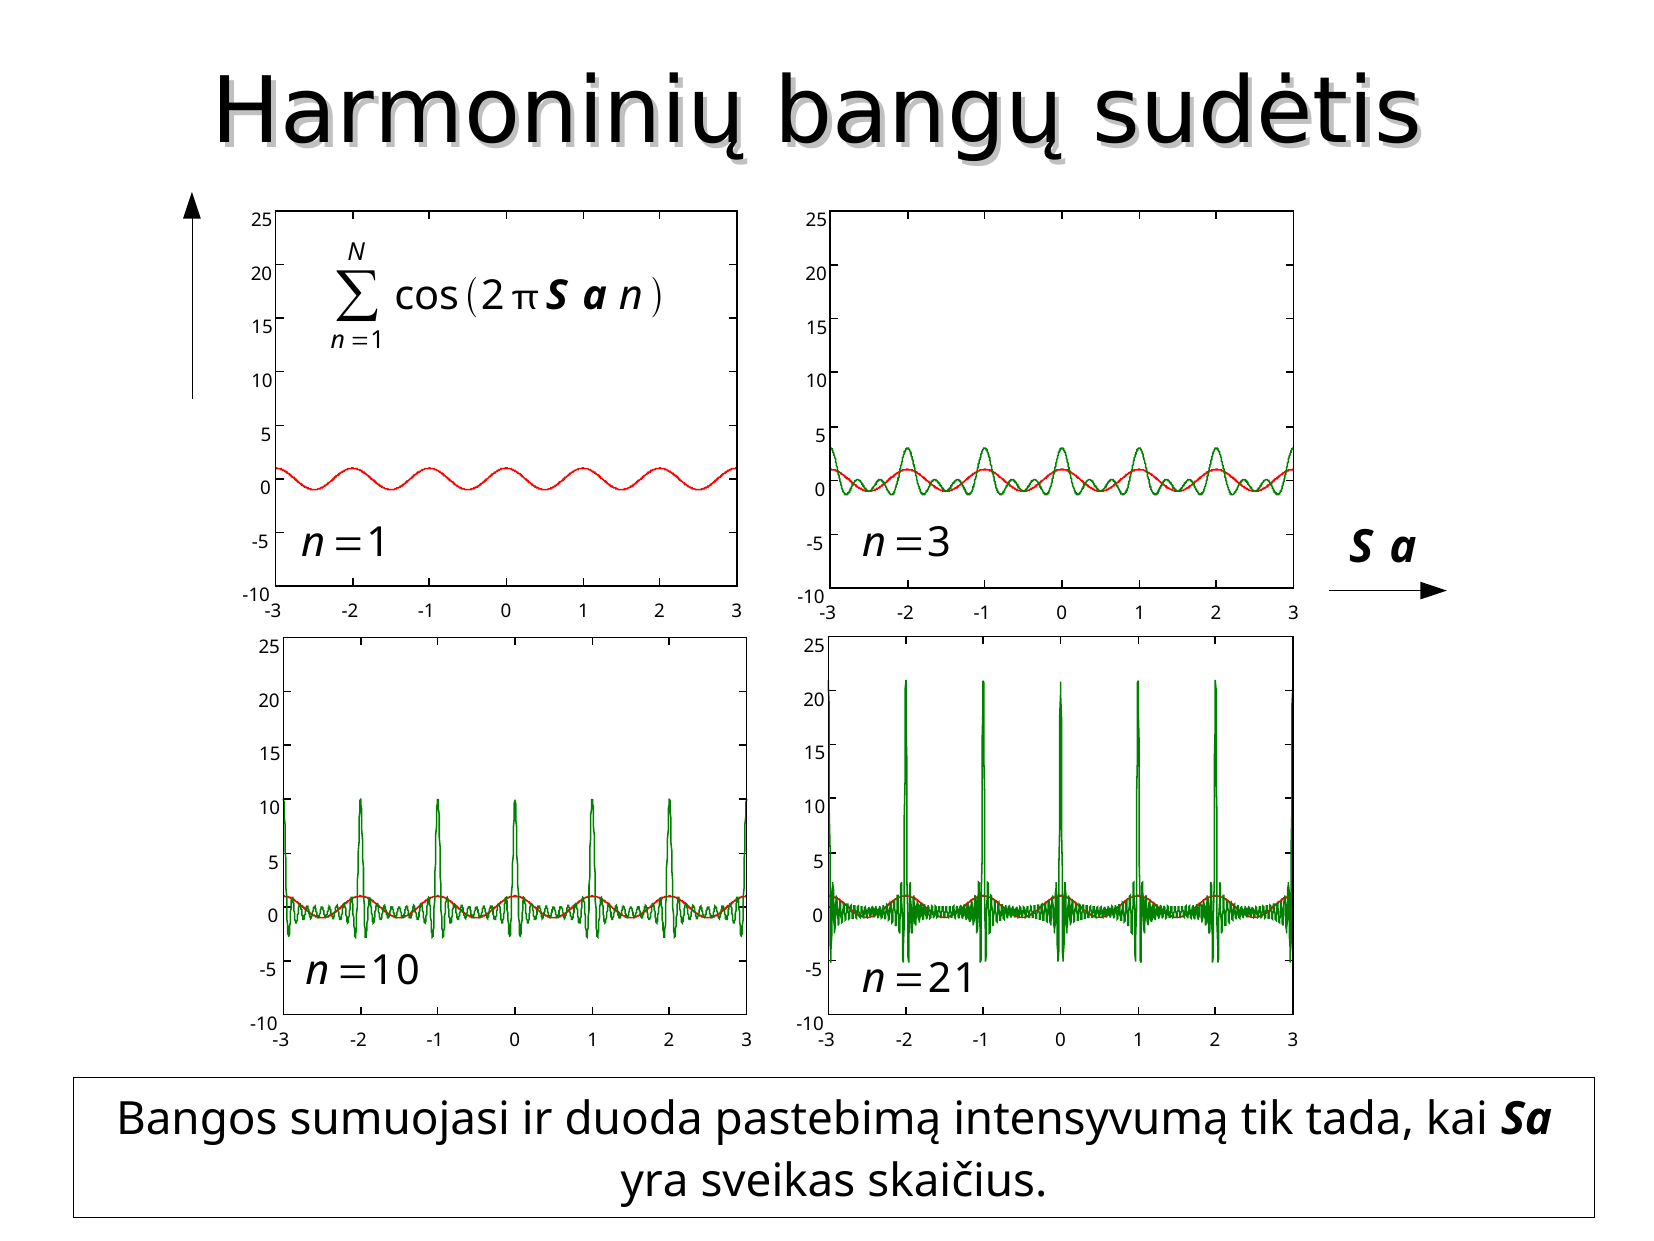

# Harmoninių bangų sudėtis
25
20
15
10
5
0
-5
-10
-3
-2
-1
0
1
2
3
25
20
15
10
5
0
-5
-10
-3
-2
-1
0
1
2
3
25
20
15
10
5
0
-5
-10
-3
-2
-1
0
1
2
3
25
20
15
10
5
0
-5
-10
-3
-2
-1
0
1
2
3
Bangos sumuojasi ir duoda pastebimą intensyvumą tik tada, kai Sa yra sveikas skaičius.